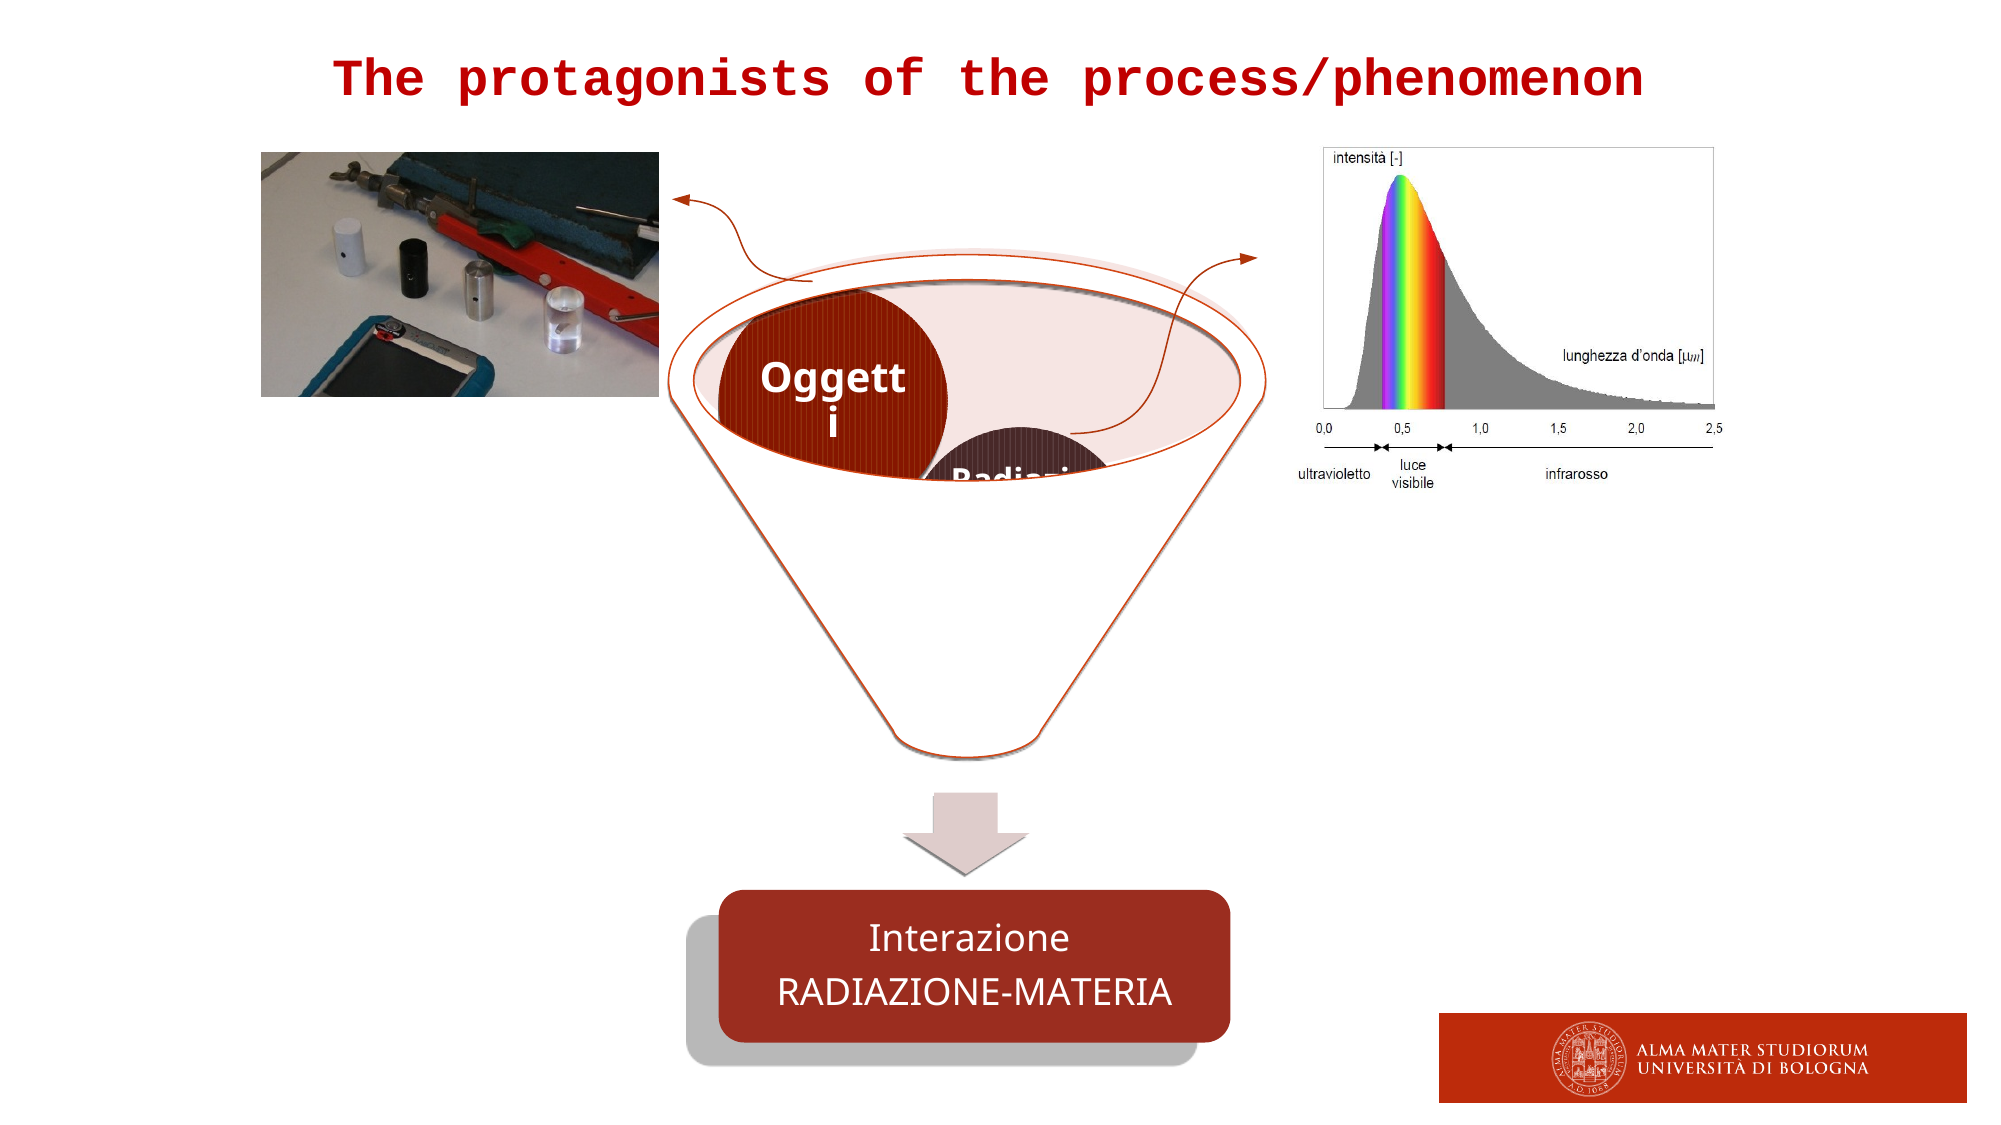

The protagonists of the process/phenomenon
Oggetti
Radiazione
Elettro-magnetica
Interazione
RADIAZIONE-MATERIA